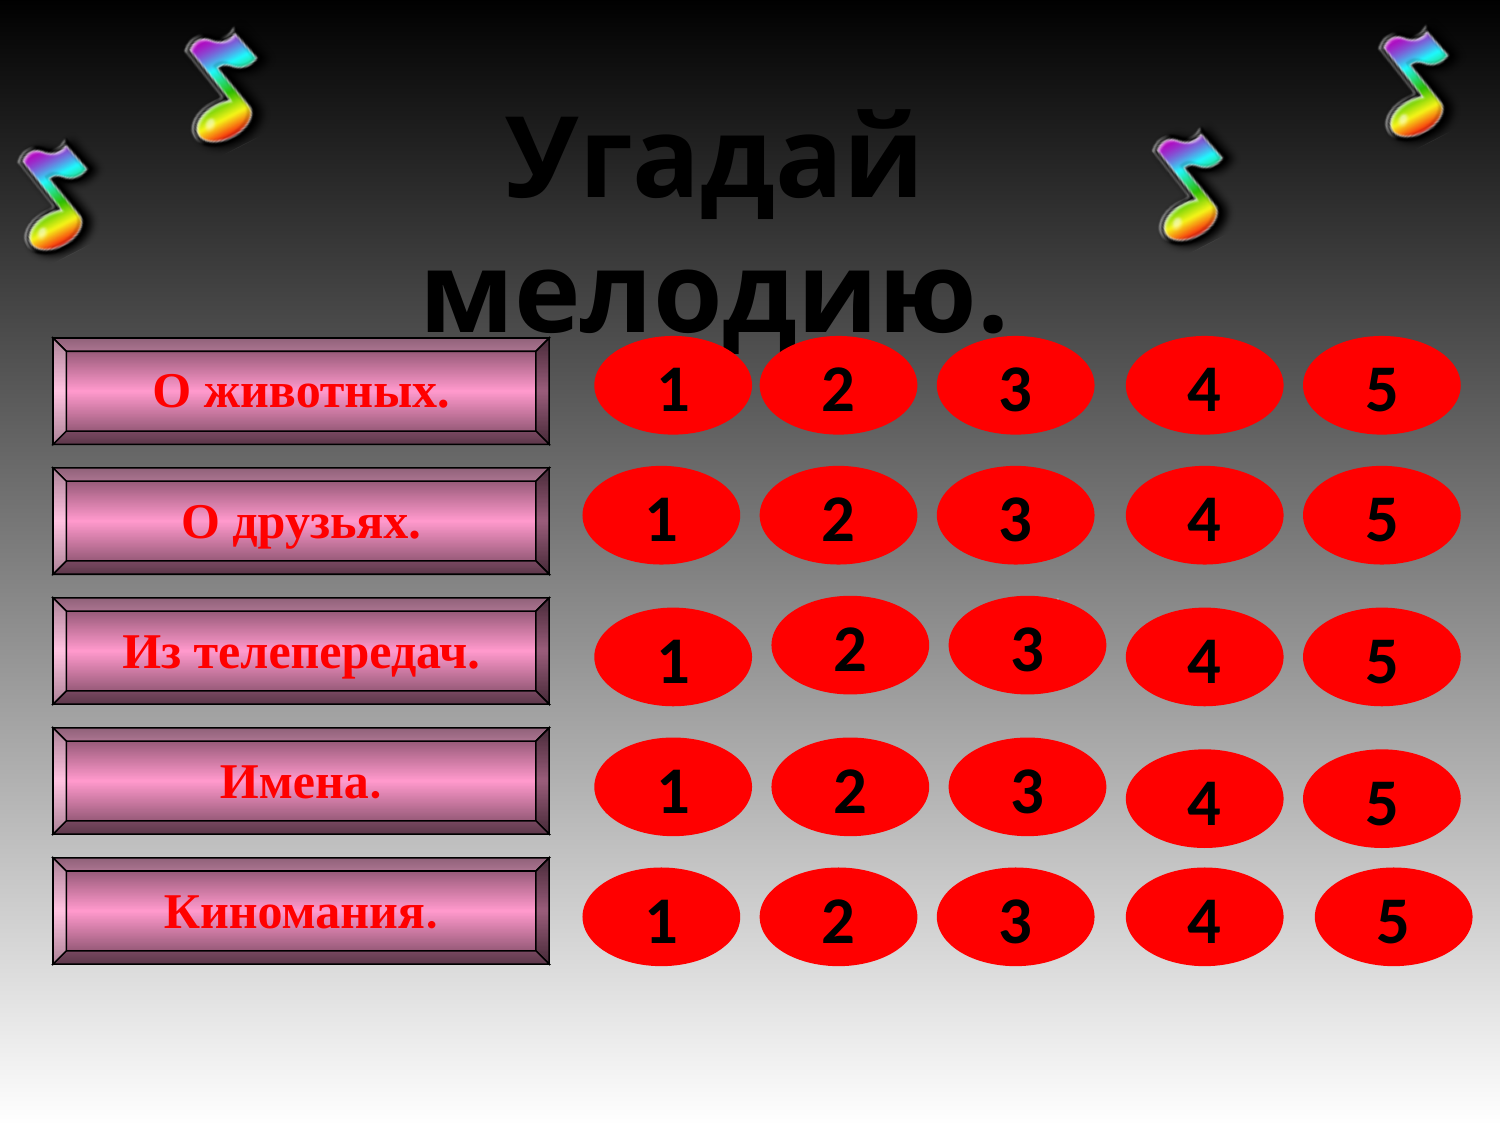

Угадай мелодию.
1
2
3
4
5
О животных.
О друзьях.
1
2
3
4
5
Из телепередач.
2
3
1
4
5
Имена.
1
2
3
4
5
Киномания.
1
2
3
4
5